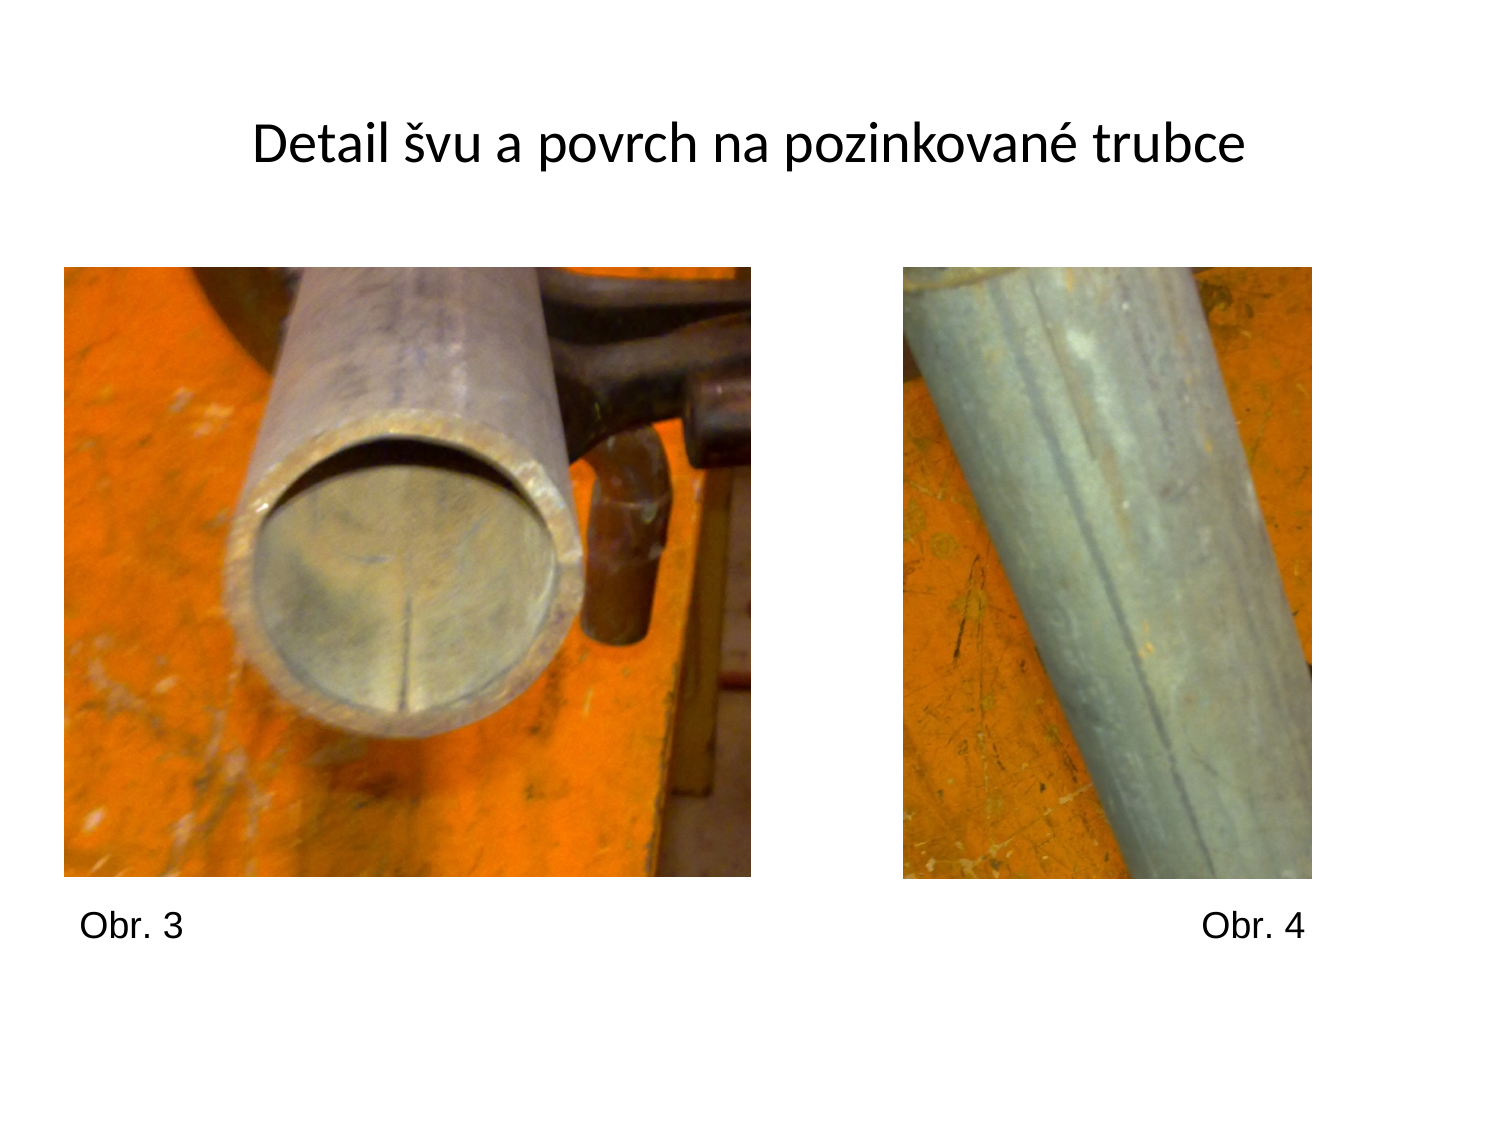

# Detail švu a povrch na pozinkované trubce
Obr. 3
Obr. 4